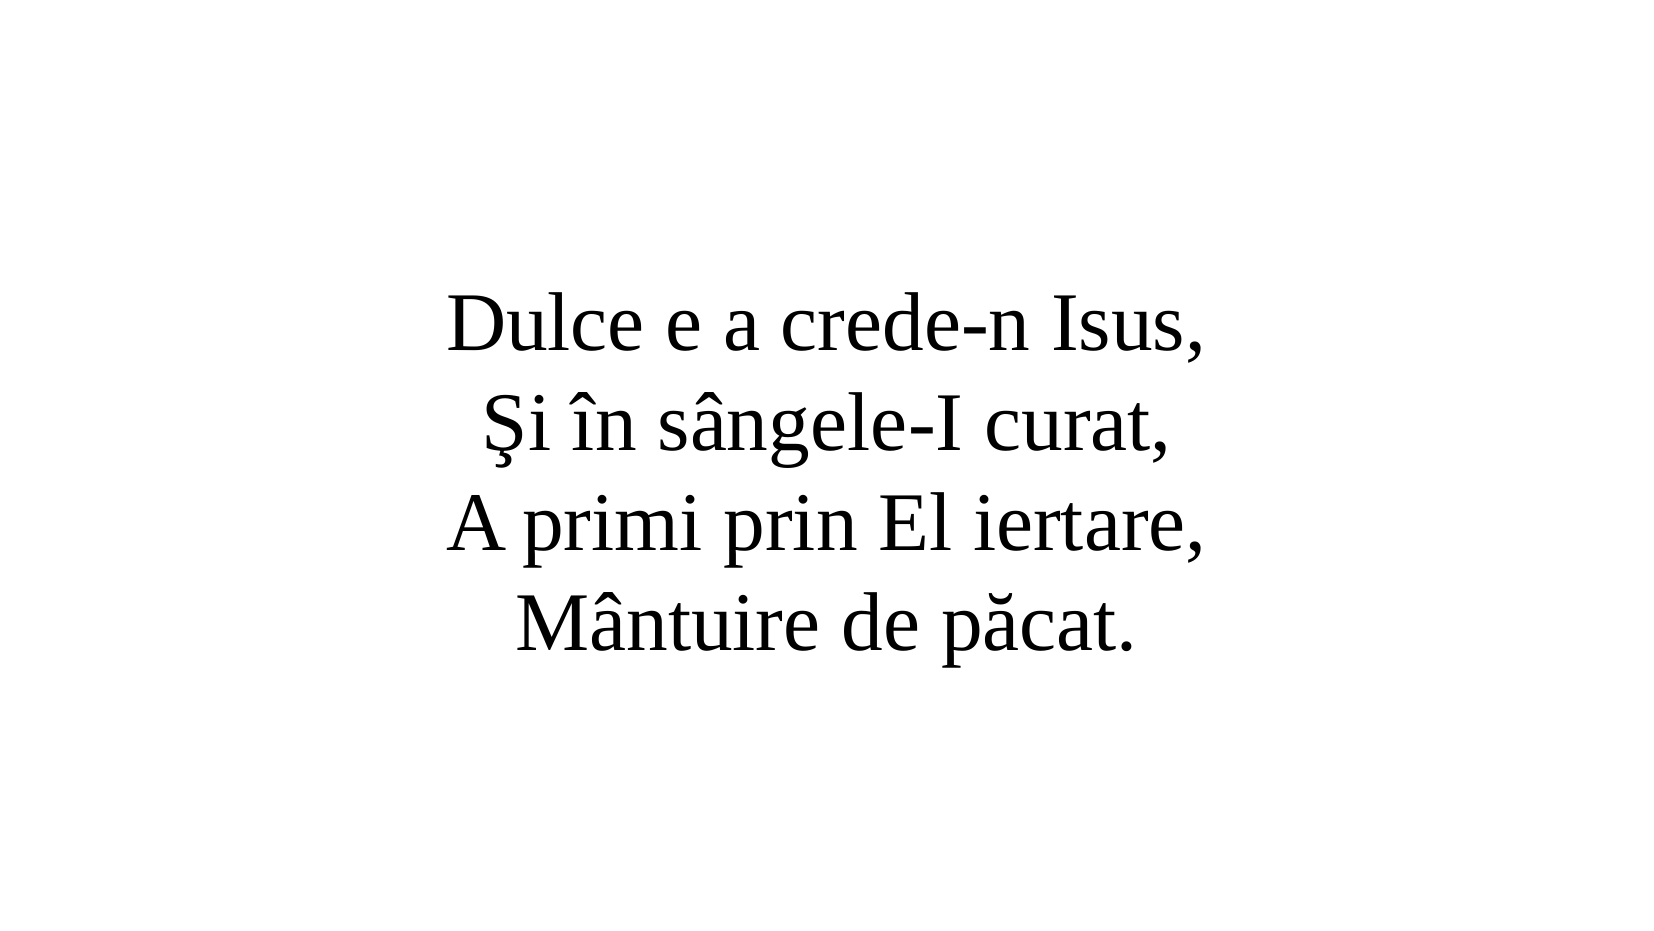

# Dulce e a crede-n Isus, Şi în sângele-I curat, A primi prin El iertare,
Mântuire de păcat.